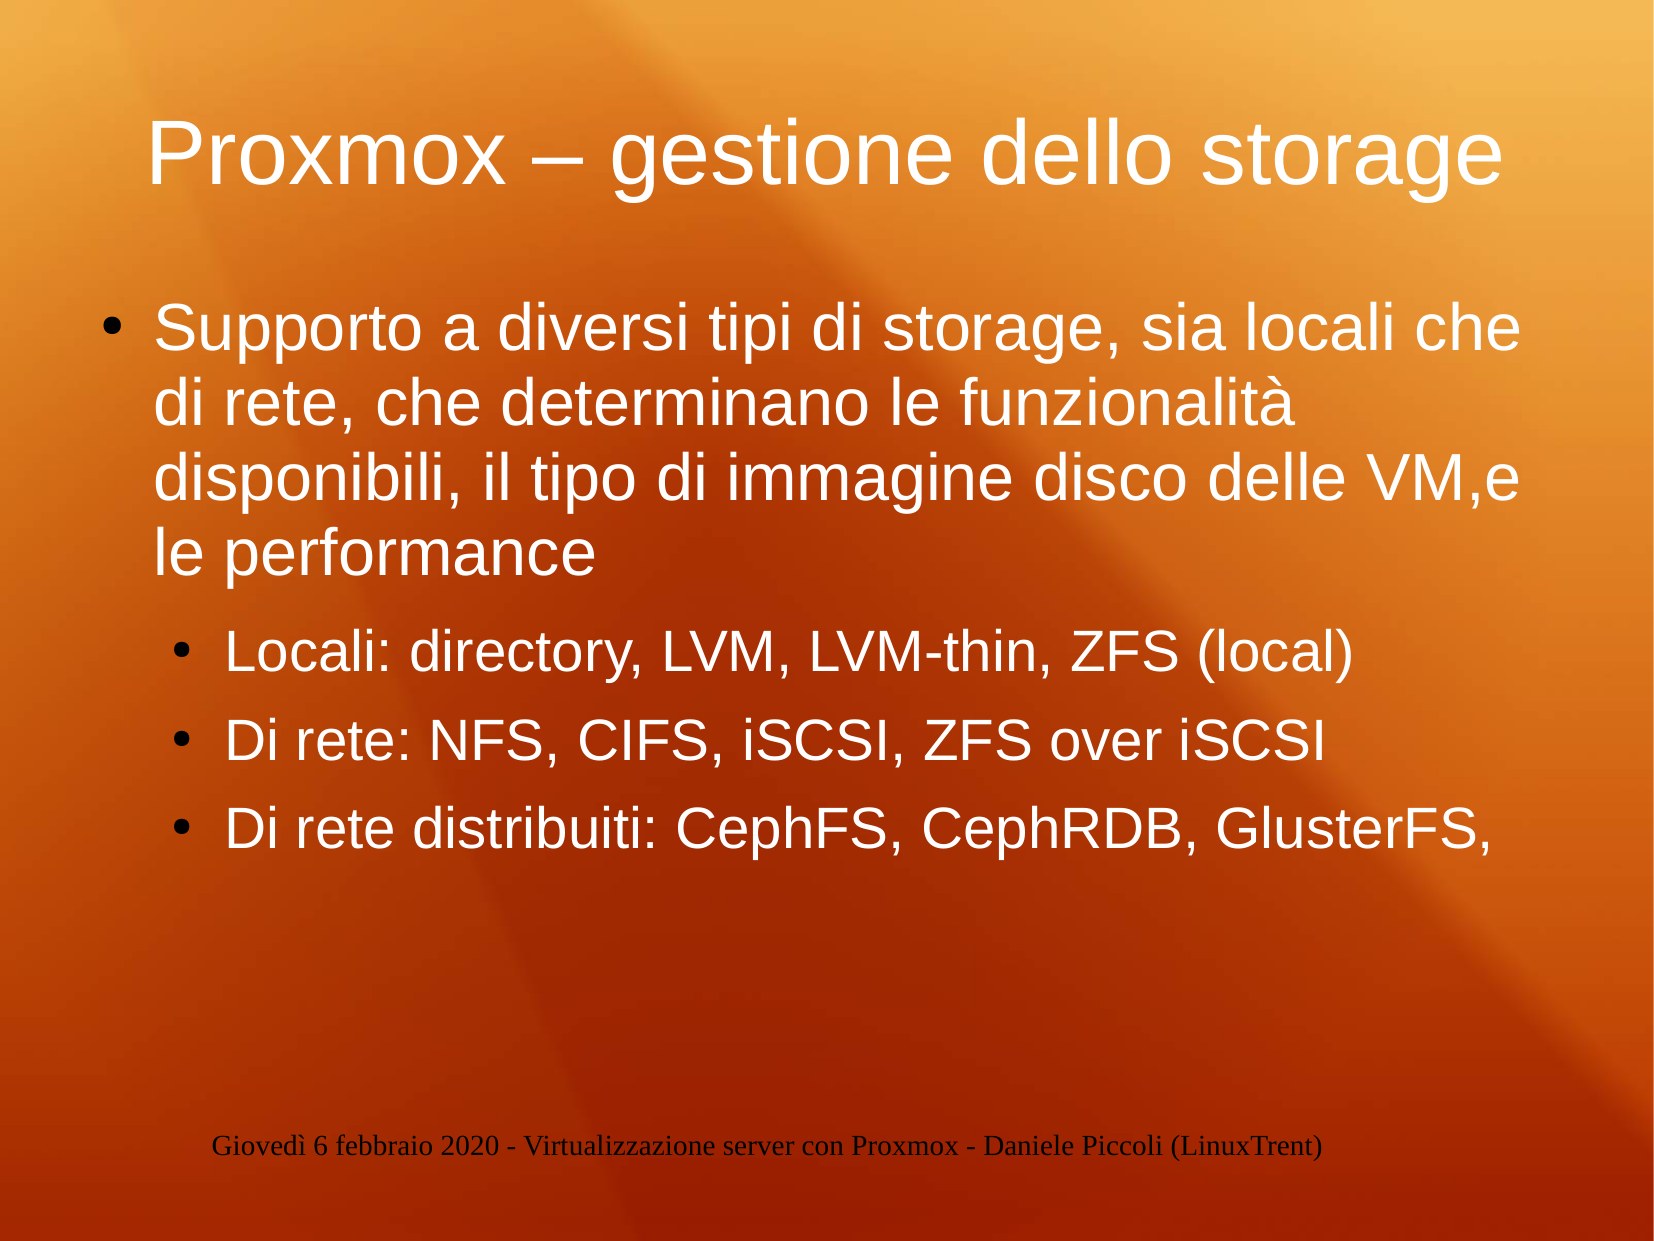

# Proxmox – gestione dello storage
Supporto a diversi tipi di storage, sia locali che di rete, che determinano le funzionalità disponibili, il tipo di immagine disco delle VM,e le performance
Locali: directory, LVM, LVM-thin, ZFS (local)
Di rete: NFS, CIFS, iSCSI, ZFS over iSCSI
Di rete distribuiti: CephFS, CephRDB, GlusterFS,
Giovedì 6 febbraio 2020 - Virtualizzazione server con Proxmox - Daniele Piccoli (LinuxTrent)